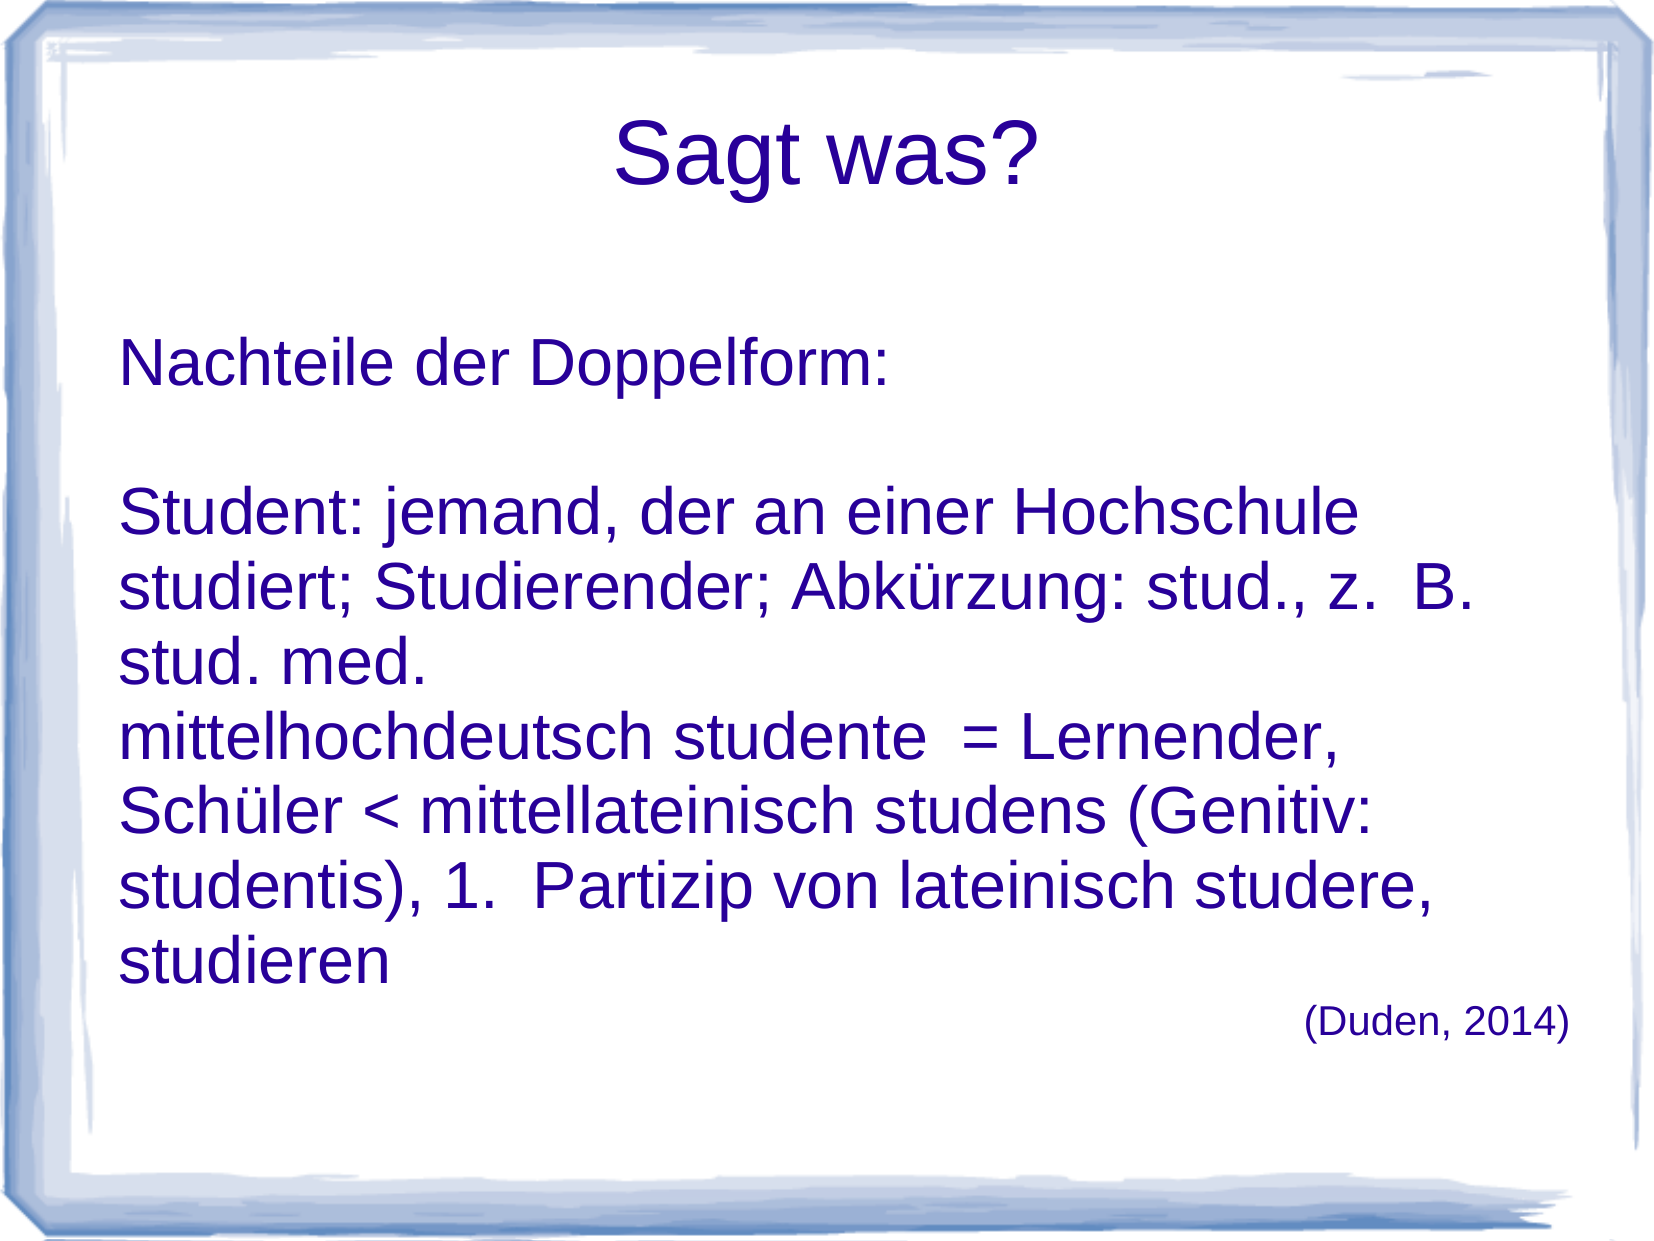

# Sagt was?
Nachteile der Doppelform:
Student: jemand, der an einer Hochschule studiert; Studierender; Abkürzung: stud., z. B. stud. med.
mittelhochdeutsch studente = Lernender, Schüler < mittellateinisch studens (Genitiv: studentis), 1. Partizip von lateinisch studere, studieren
(Duden, 2014)